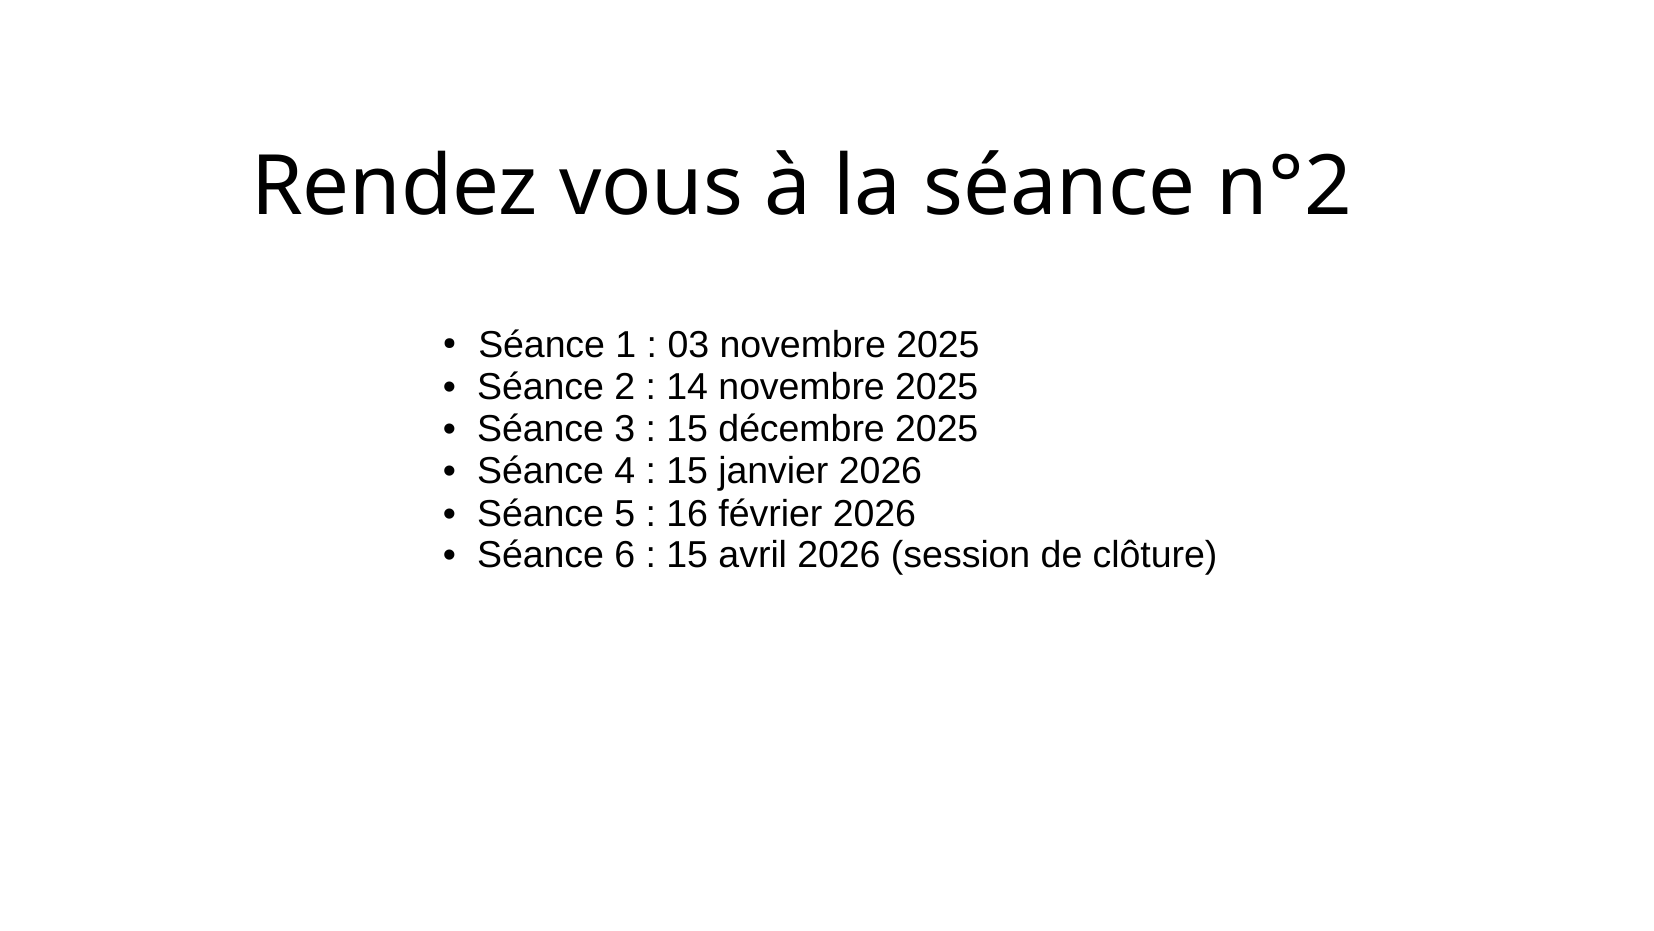

Rendez vous à la séance n°2
Séance 1 : 03 novembre 2025
• Séance 2 : 14 novembre 2025
• Séance 3 : 15 décembre 2025
• Séance 4 : 15 janvier 2026
• Séance 5 : 16 février 2026
• Séance 6 : 15 avril 2026 (session de clôture)